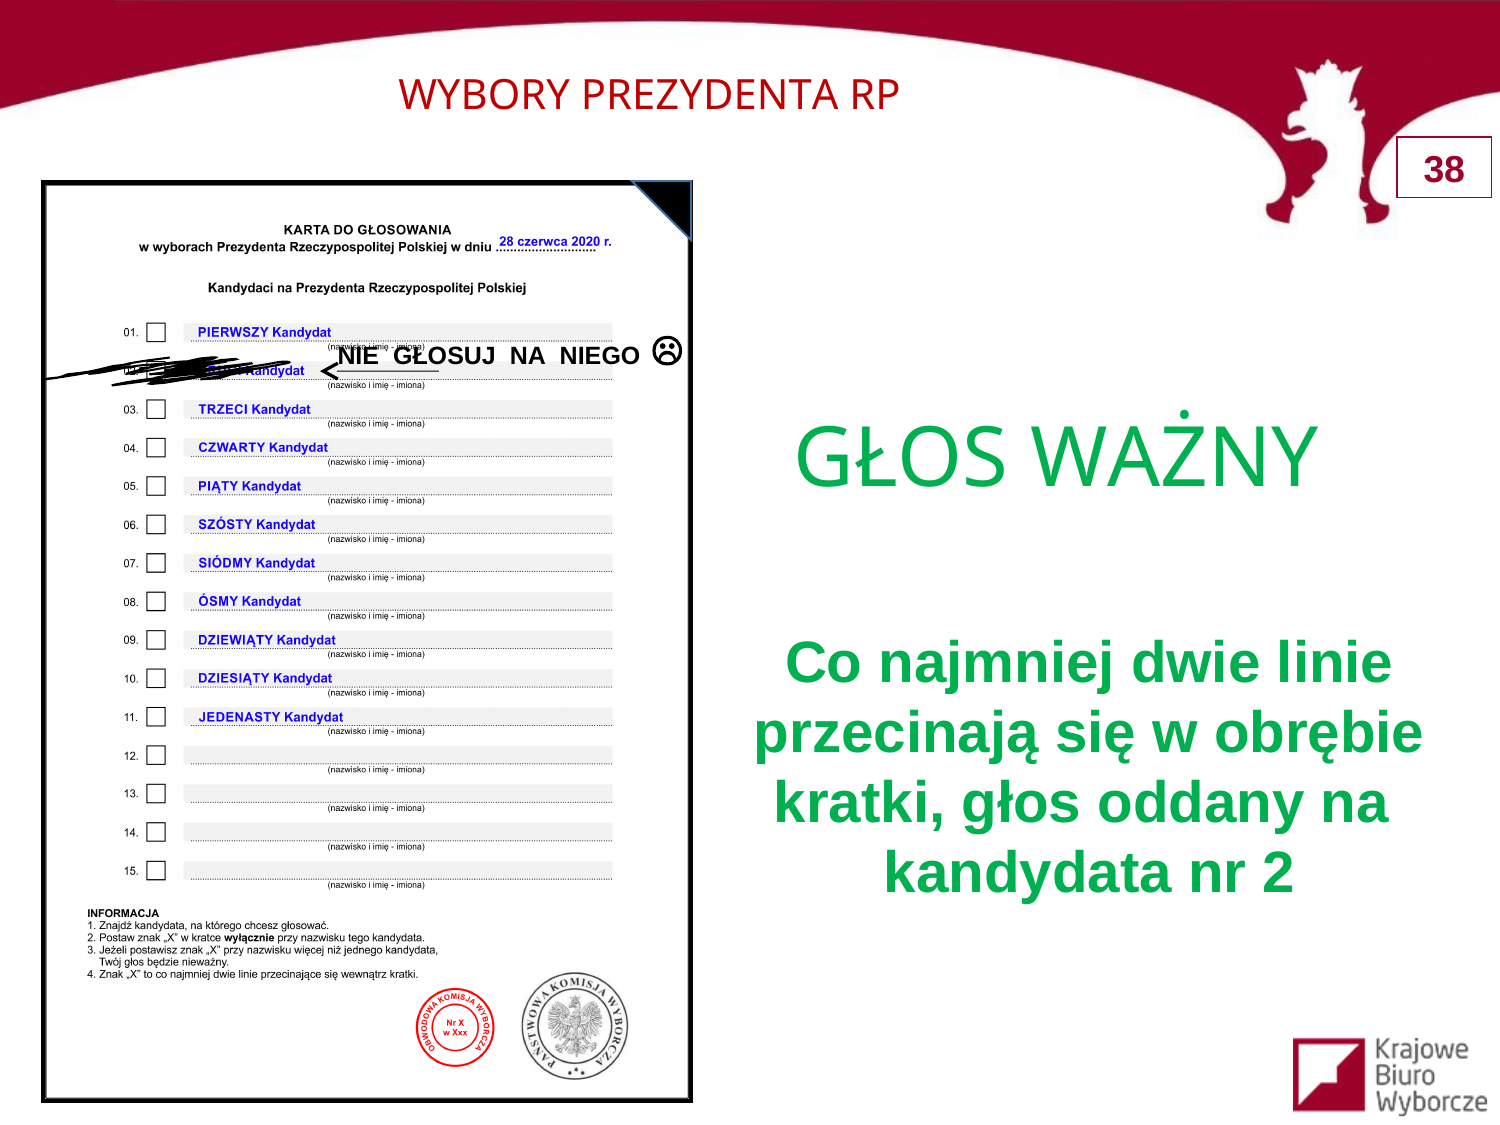

WYBORY PREZYDENTA RP
NIE GŁOSUJ NA NIEGO 
GŁOS WAŻNY
Co najmniej dwie linie przecinają się w obrębie kratki, głos oddany na kandydata nr 2